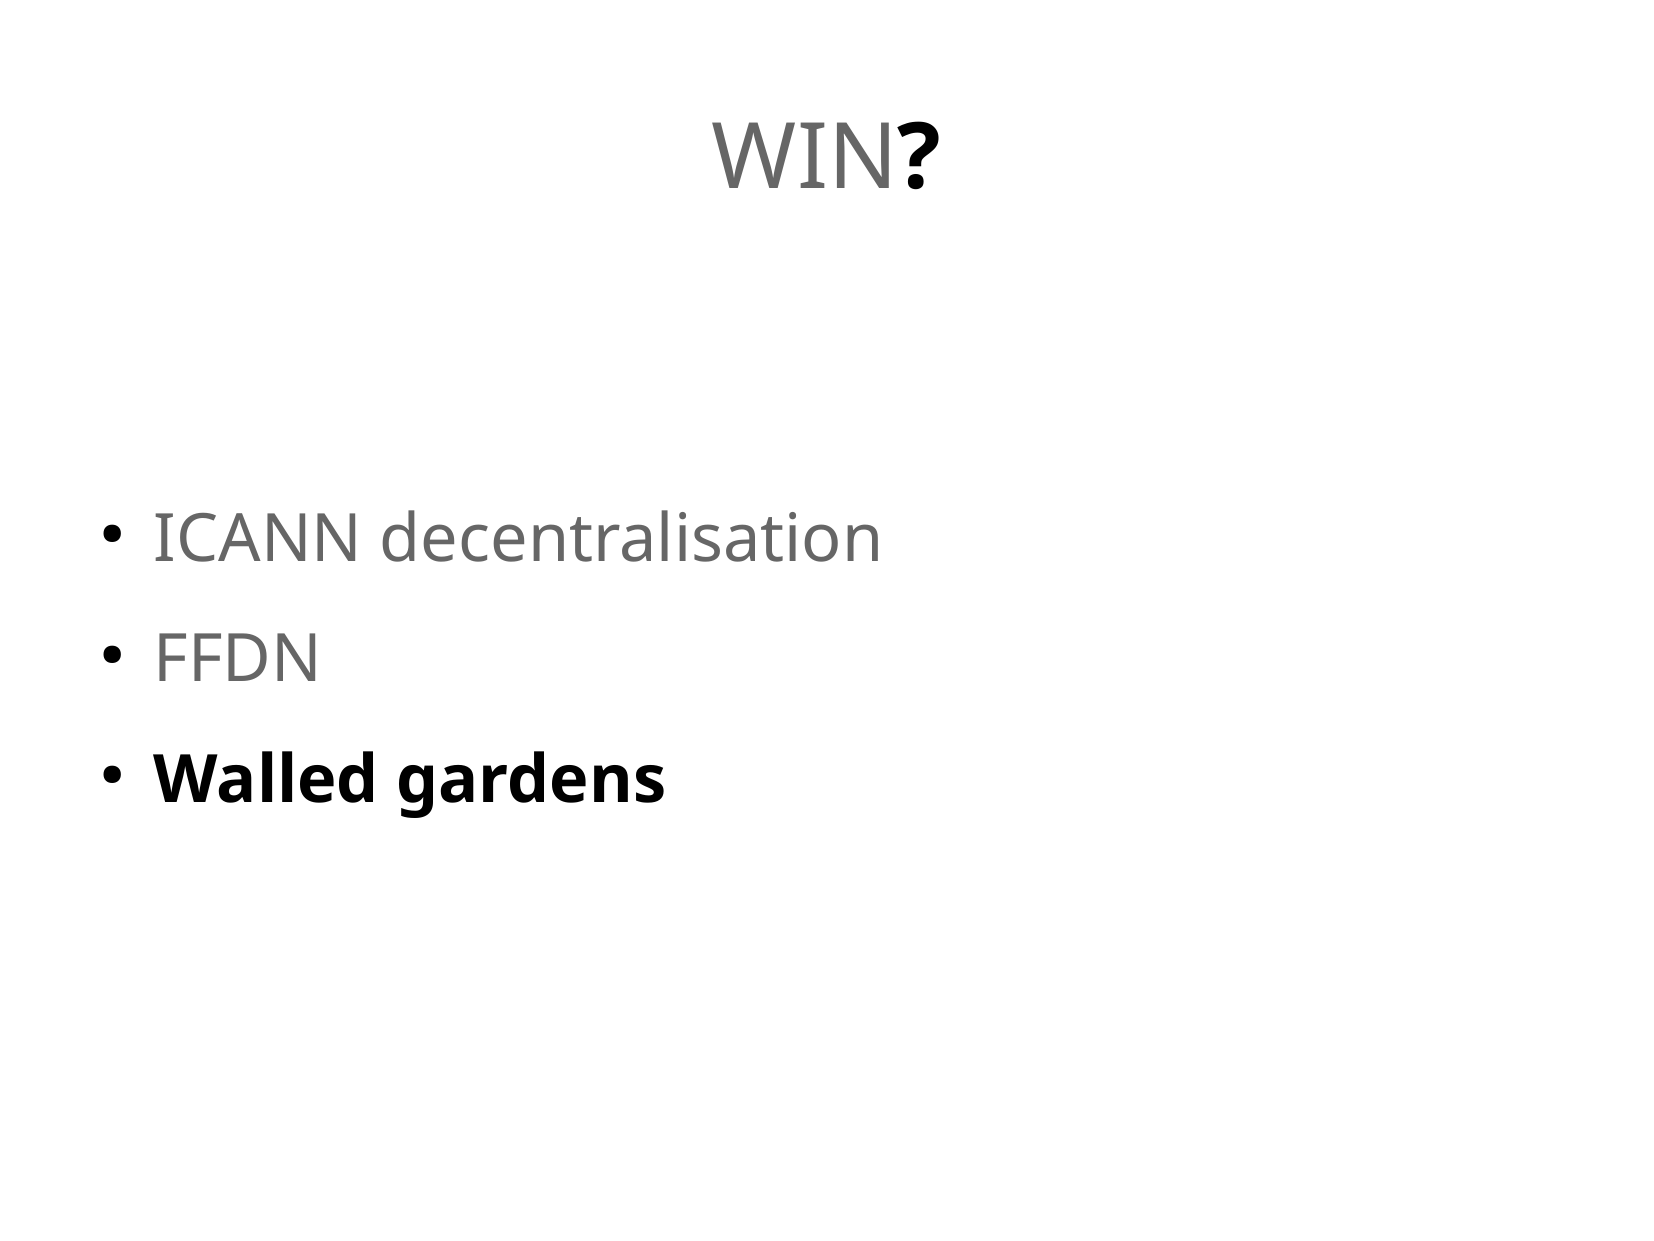

# WIN?
ICANN decentralisation
FFDN
Walled gardens